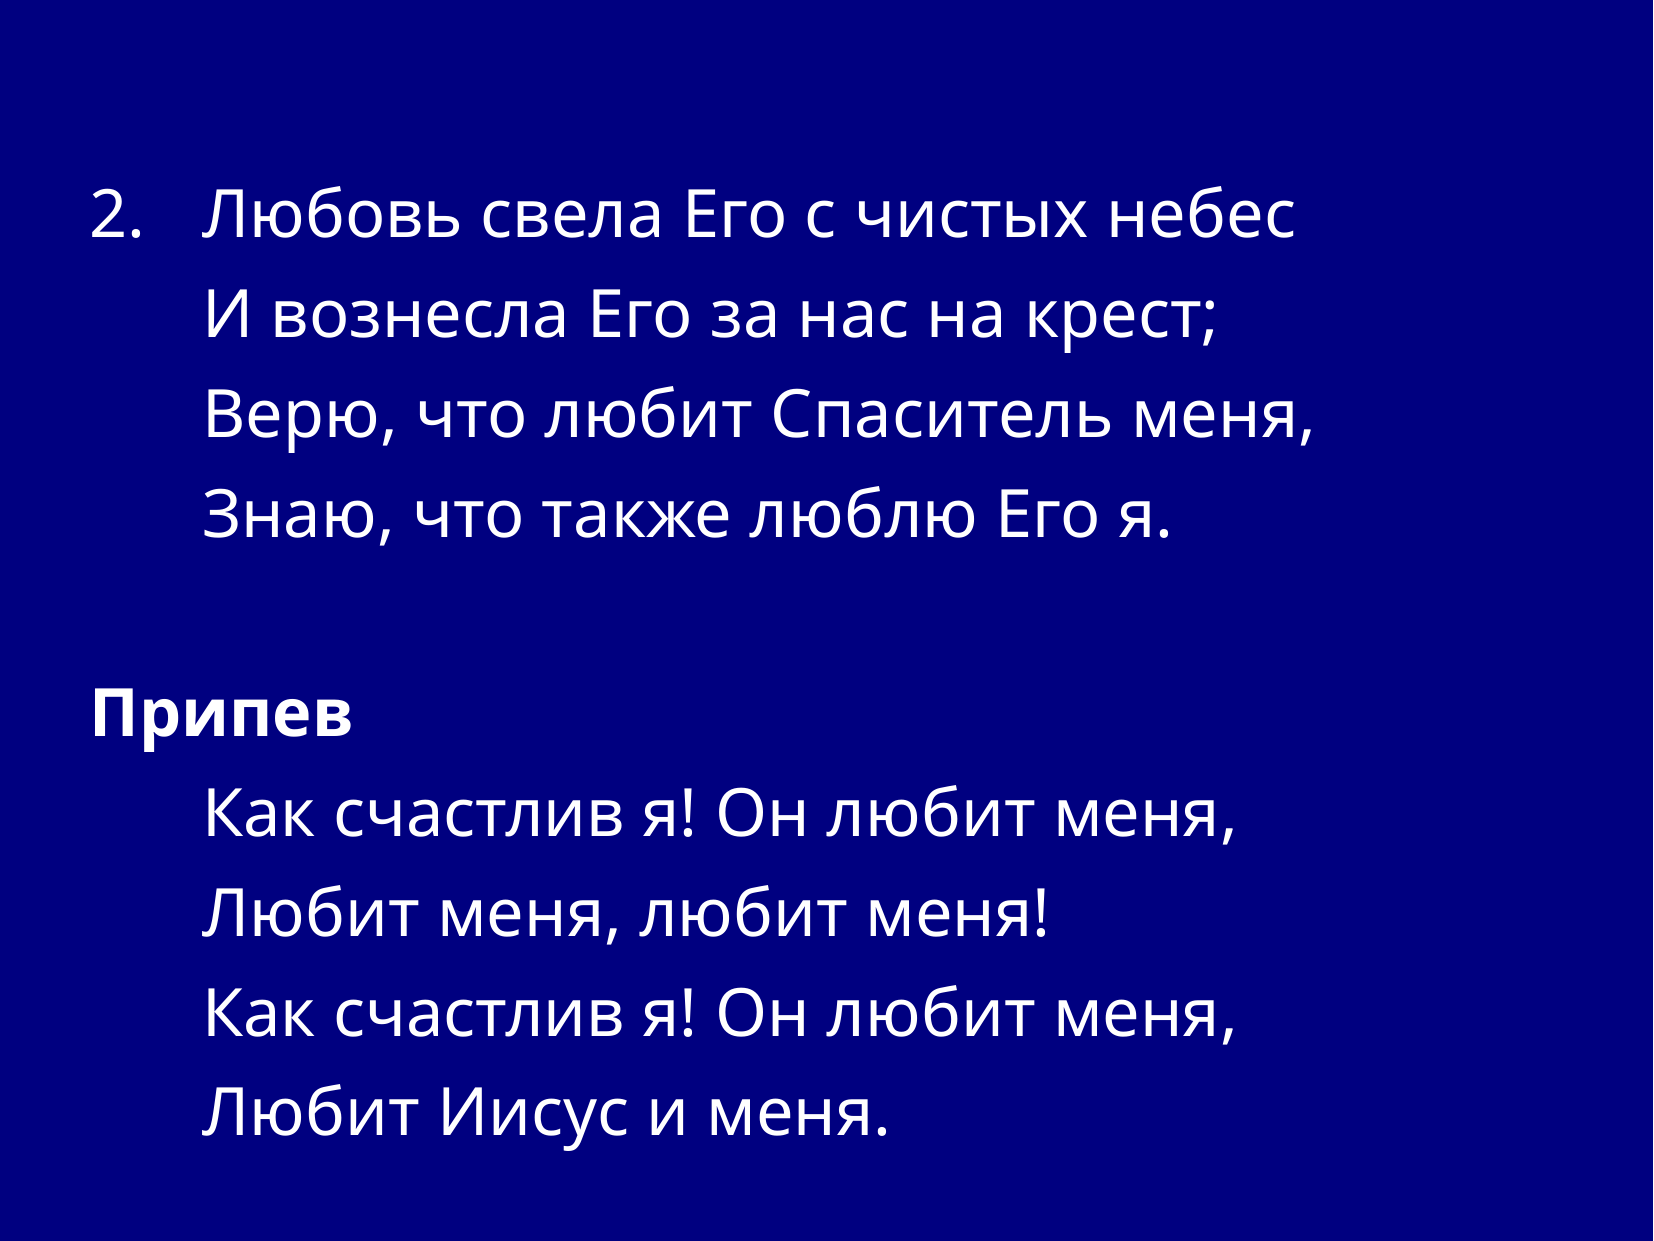

2.	Любовь свела Его с чистых небес
	И вознесла Его за нас на крест;
	Верю, что любит Спаситель меня,
	Знаю, что также люблю Его я.
Припев
	Как счастлив я! Он любит меня,
	Любит меня, любит меня!
	Как счастлив я! Он любит меня,
	Любит Иисус и меня.